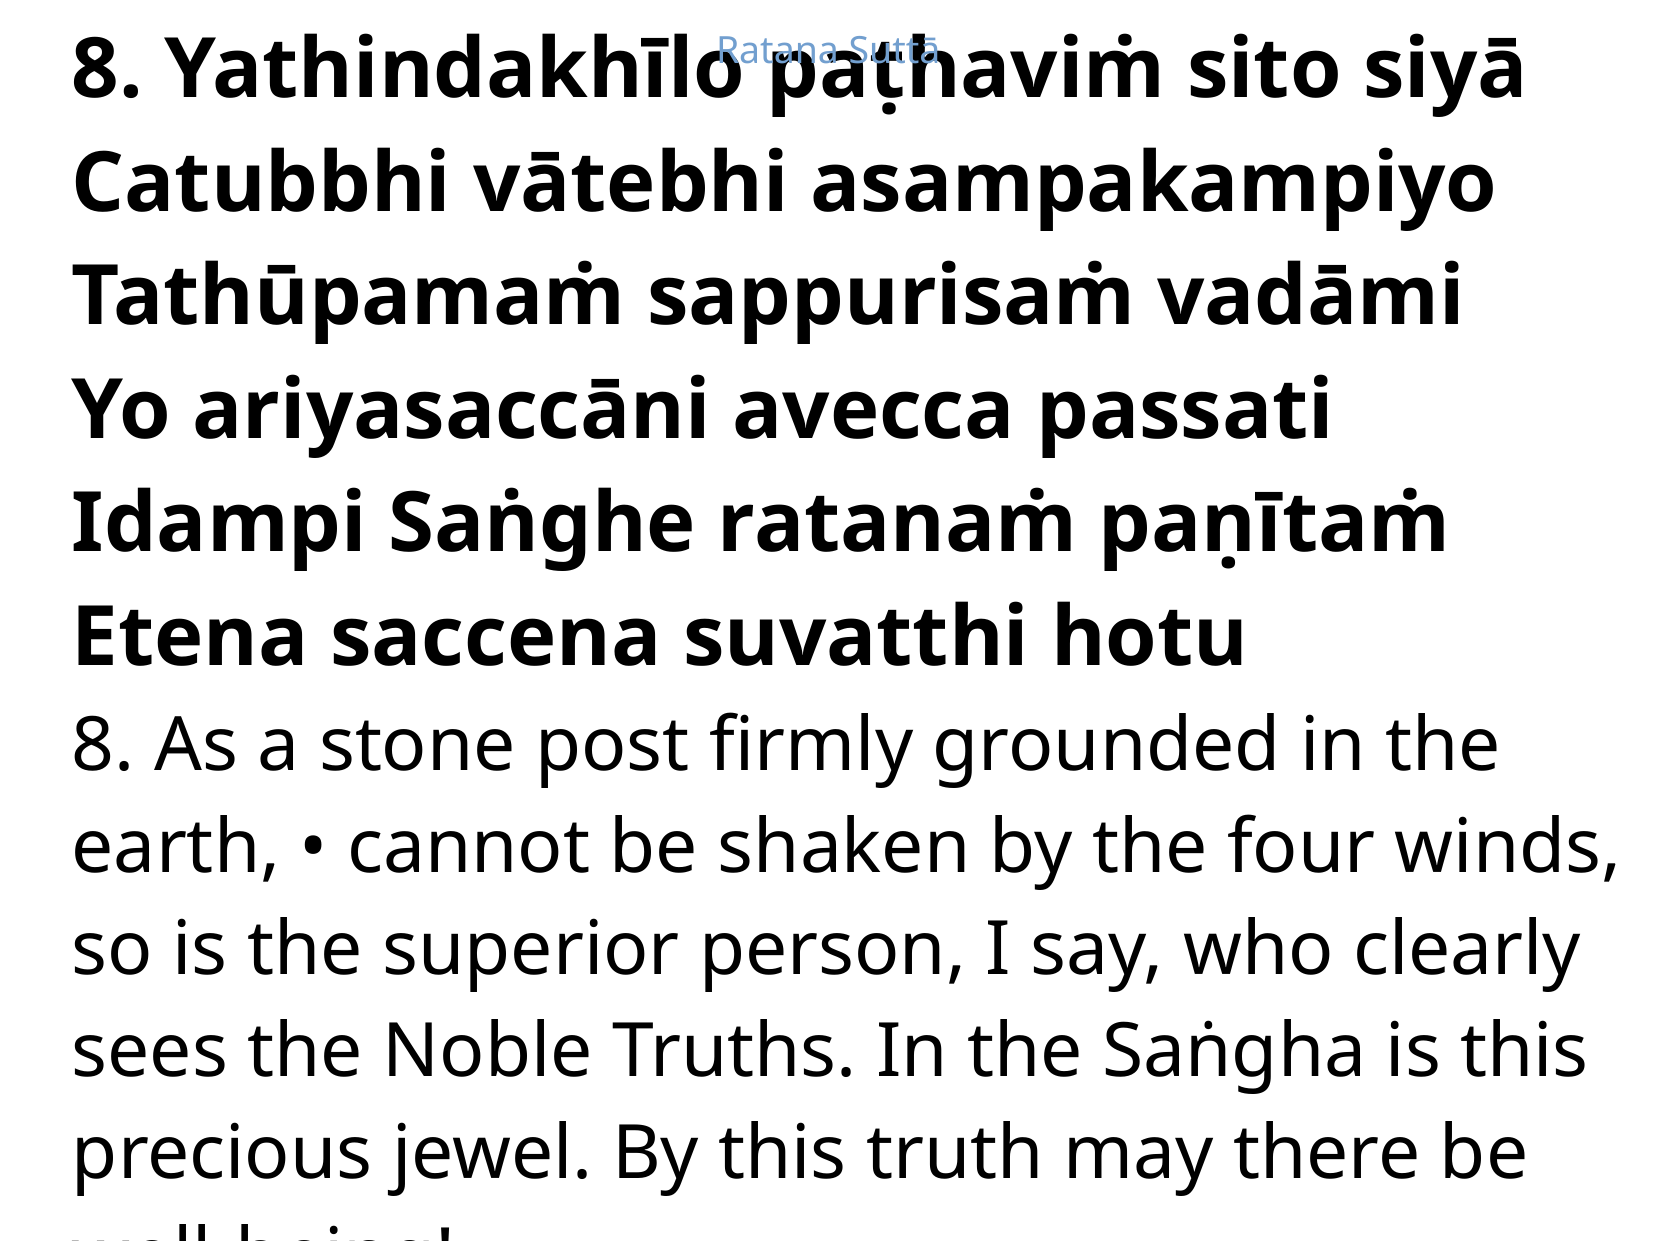

8. Yathindakhīlo paṭhaviṁ sito siyā
Catubbhi vātebhi asampakampiyo
Tathūpamaṁ sappurisaṁ vadāmi
Yo ariyasaccāni avecca passati
Idampi Saṅghe ratanaṁ paṇītaṁ
Etena saccena suvatthi hotu
8. As a stone post firmly grounded in the earth, • cannot be shaken by the four winds,
so is the superior person, I say, who clearly sees the Noble Truths. In the Saṅgha is this precious jewel. By this truth may there be well-being!
Ratana Suttā